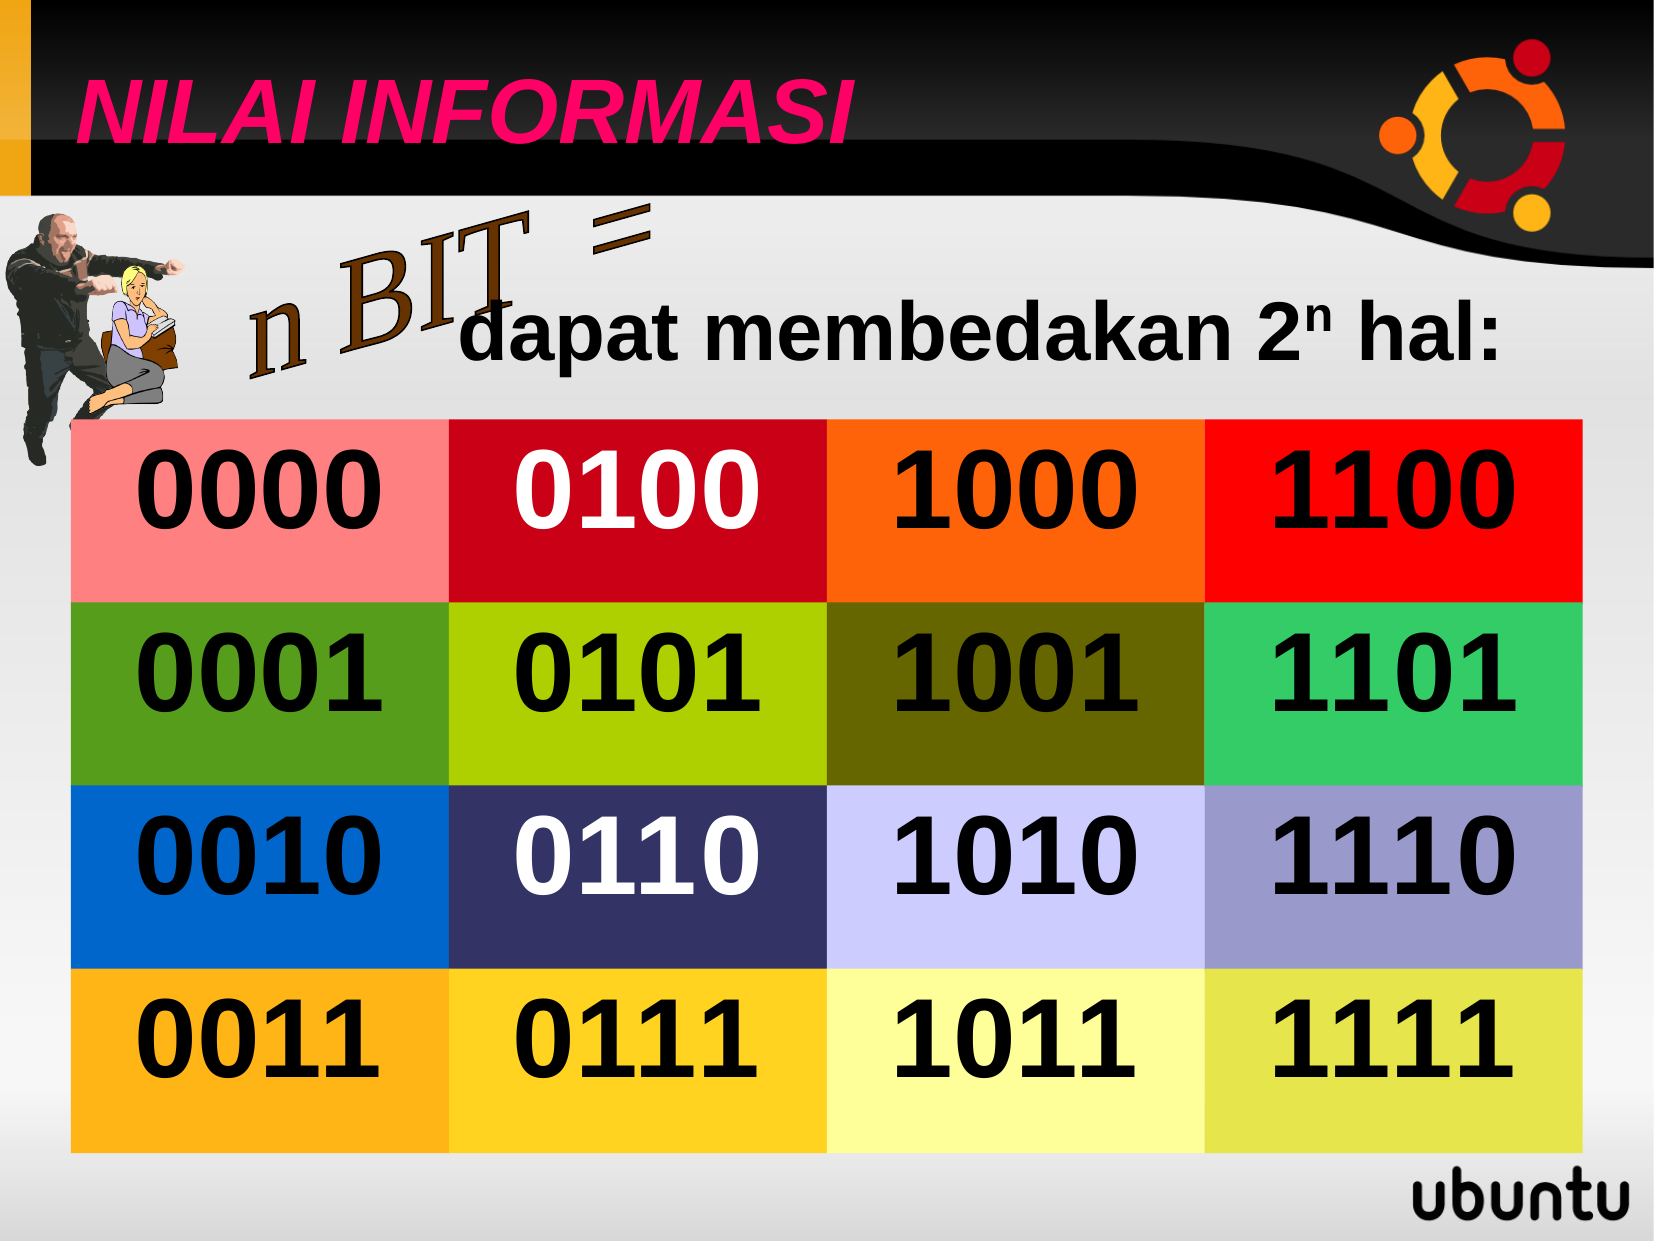

# NILAI INFORMASI
n BIT =
dapat membedakan 2n hal:
0000
0100
1000
1100
0001
0101
1001
1101
0010
0110
1010
1110
0011
0111
1011
1111